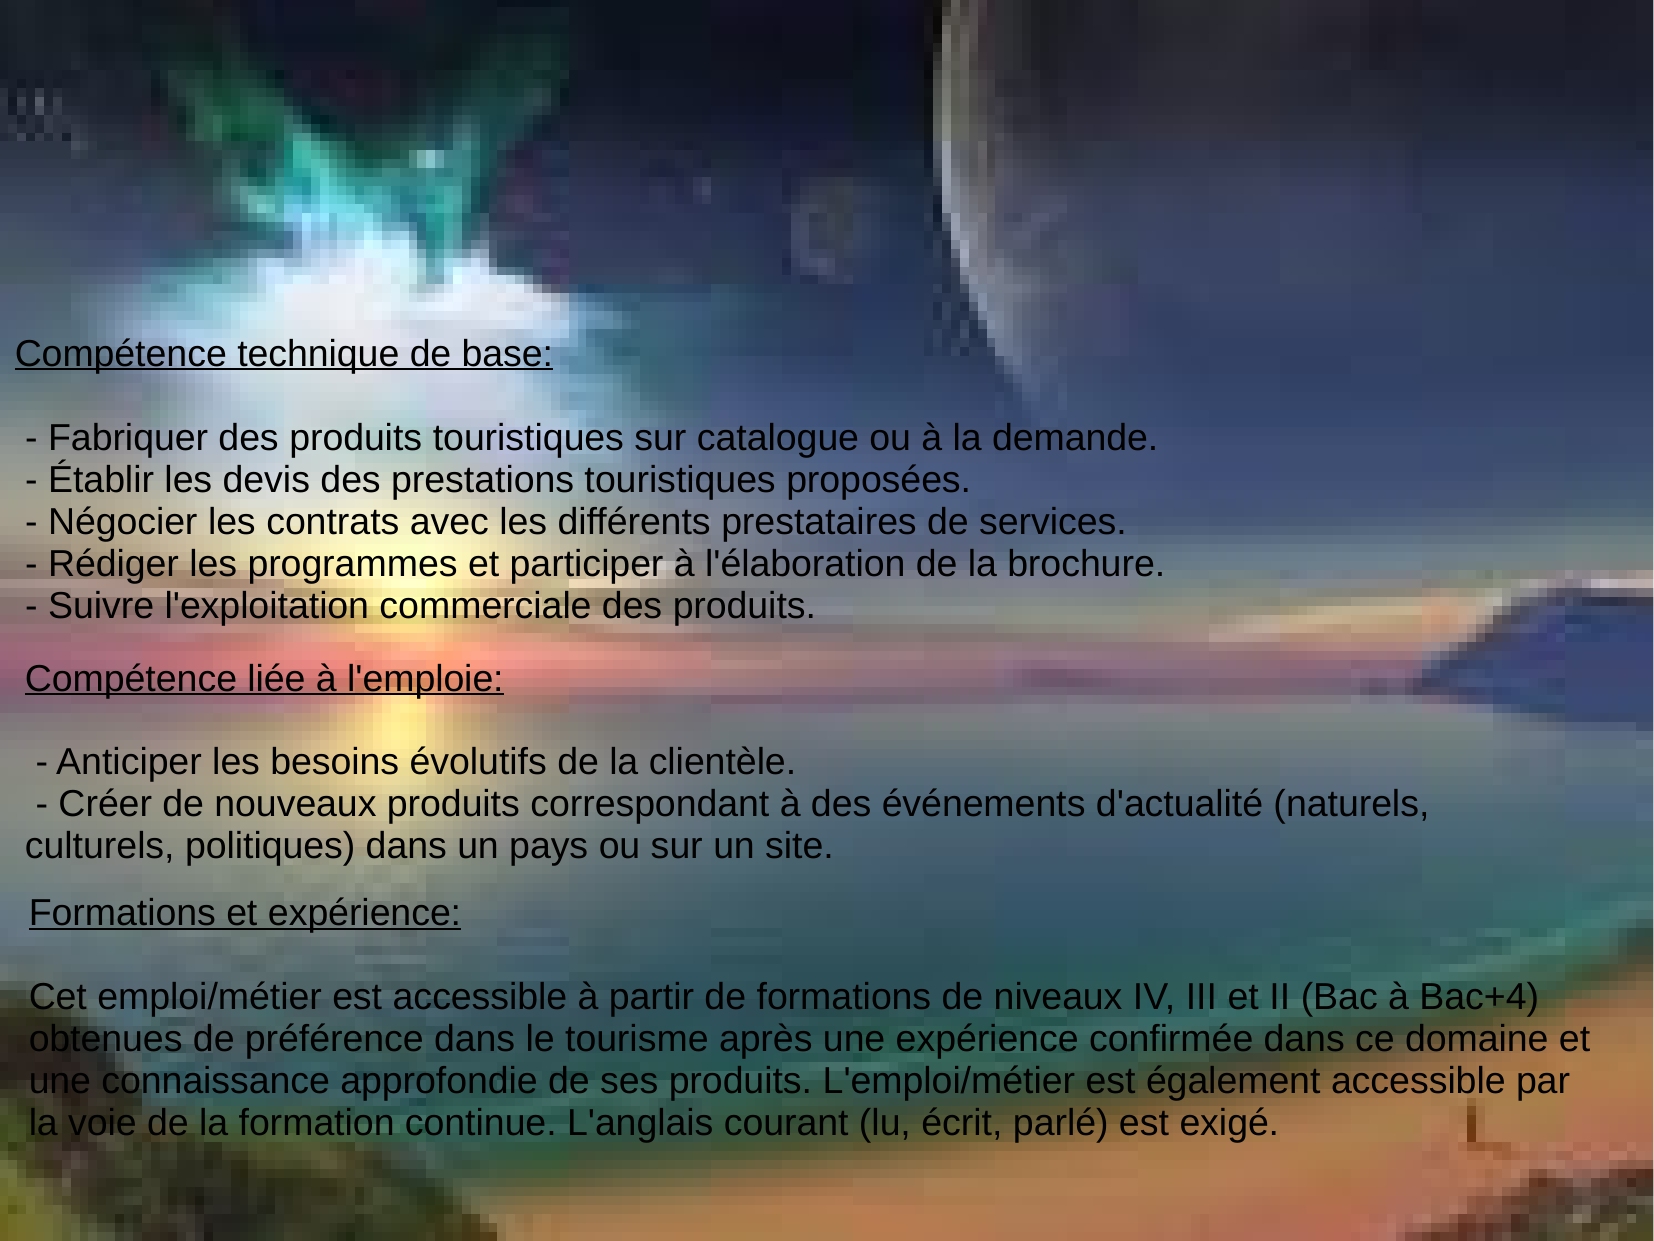

Compétence technique de base:
 - Fabriquer des produits touristiques sur catalogue ou à la demande.
 - Établir les devis des prestations touristiques proposées.
 - Négocier les contrats avec les différents prestataires de services.
 - Rédiger les programmes et participer à l'élaboration de la brochure.
 - Suivre l'exploitation commerciale des produits.
Compétence liée à l'emploie:
 - Anticiper les besoins évolutifs de la clientèle.
 - Créer de nouveaux produits correspondant à des événements d'actualité (naturels, culturels, politiques) dans un pays ou sur un site.
Formations et expérience:
Cet emploi/métier est accessible à partir de formations de niveaux IV, III et II (Bac à Bac+4) obtenues de préférence dans le tourisme après une expérience confirmée dans ce domaine et une connaissance approfondie de ses produits. L'emploi/métier est également accessible par la voie de la formation continue. L'anglais courant (lu, écrit, parlé) est exigé.